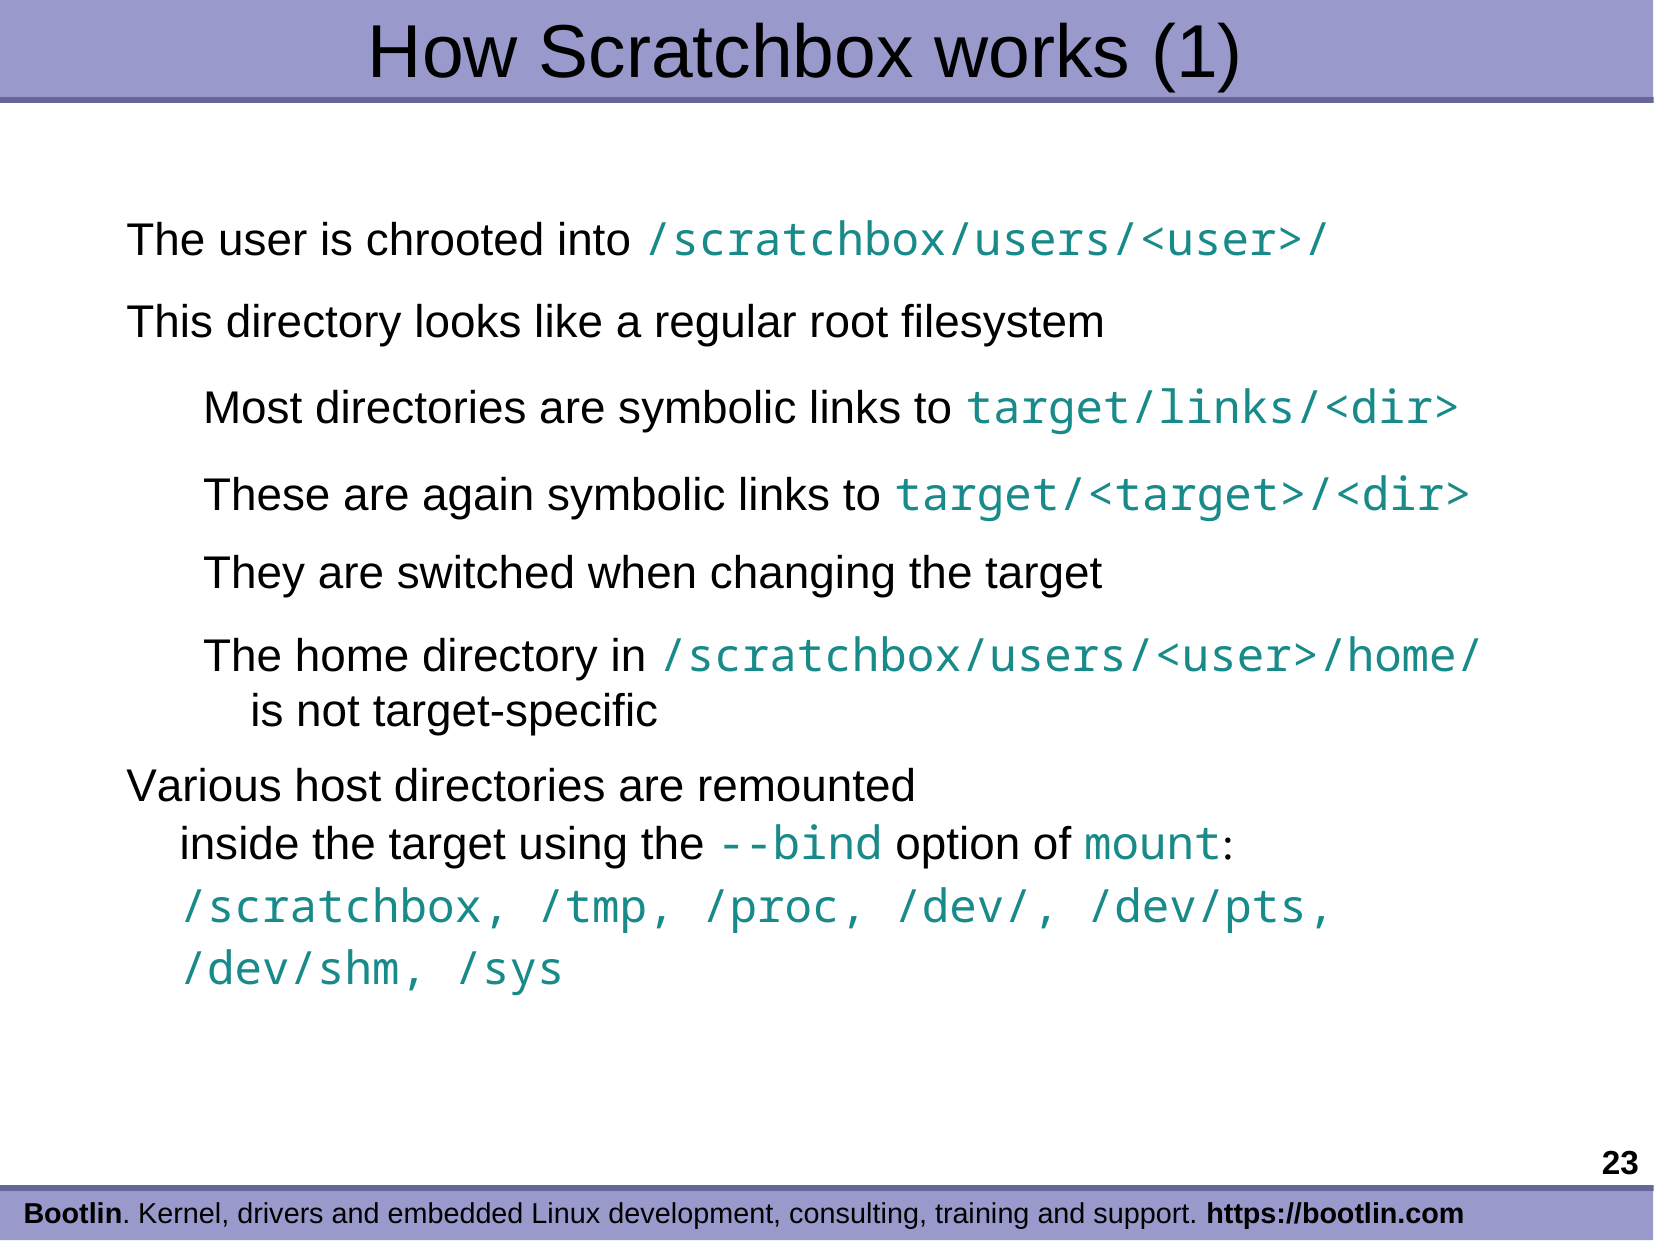

# How Scratchbox works (1)
The user is chrooted into /scratchbox/users/<user>/
This directory looks like a regular root filesystem
Most directories are symbolic links to target/links/<dir>
These are again symbolic links to target/<target>/<dir>
They are switched when changing the target
The home directory in /scratchbox/users/<user>/home/
is not target-specific
Various host directories are remounted
inside the target using the --bind option of mount:
/scratchbox, /tmp, /proc, /dev/, /dev/pts, /dev/shm, /sys